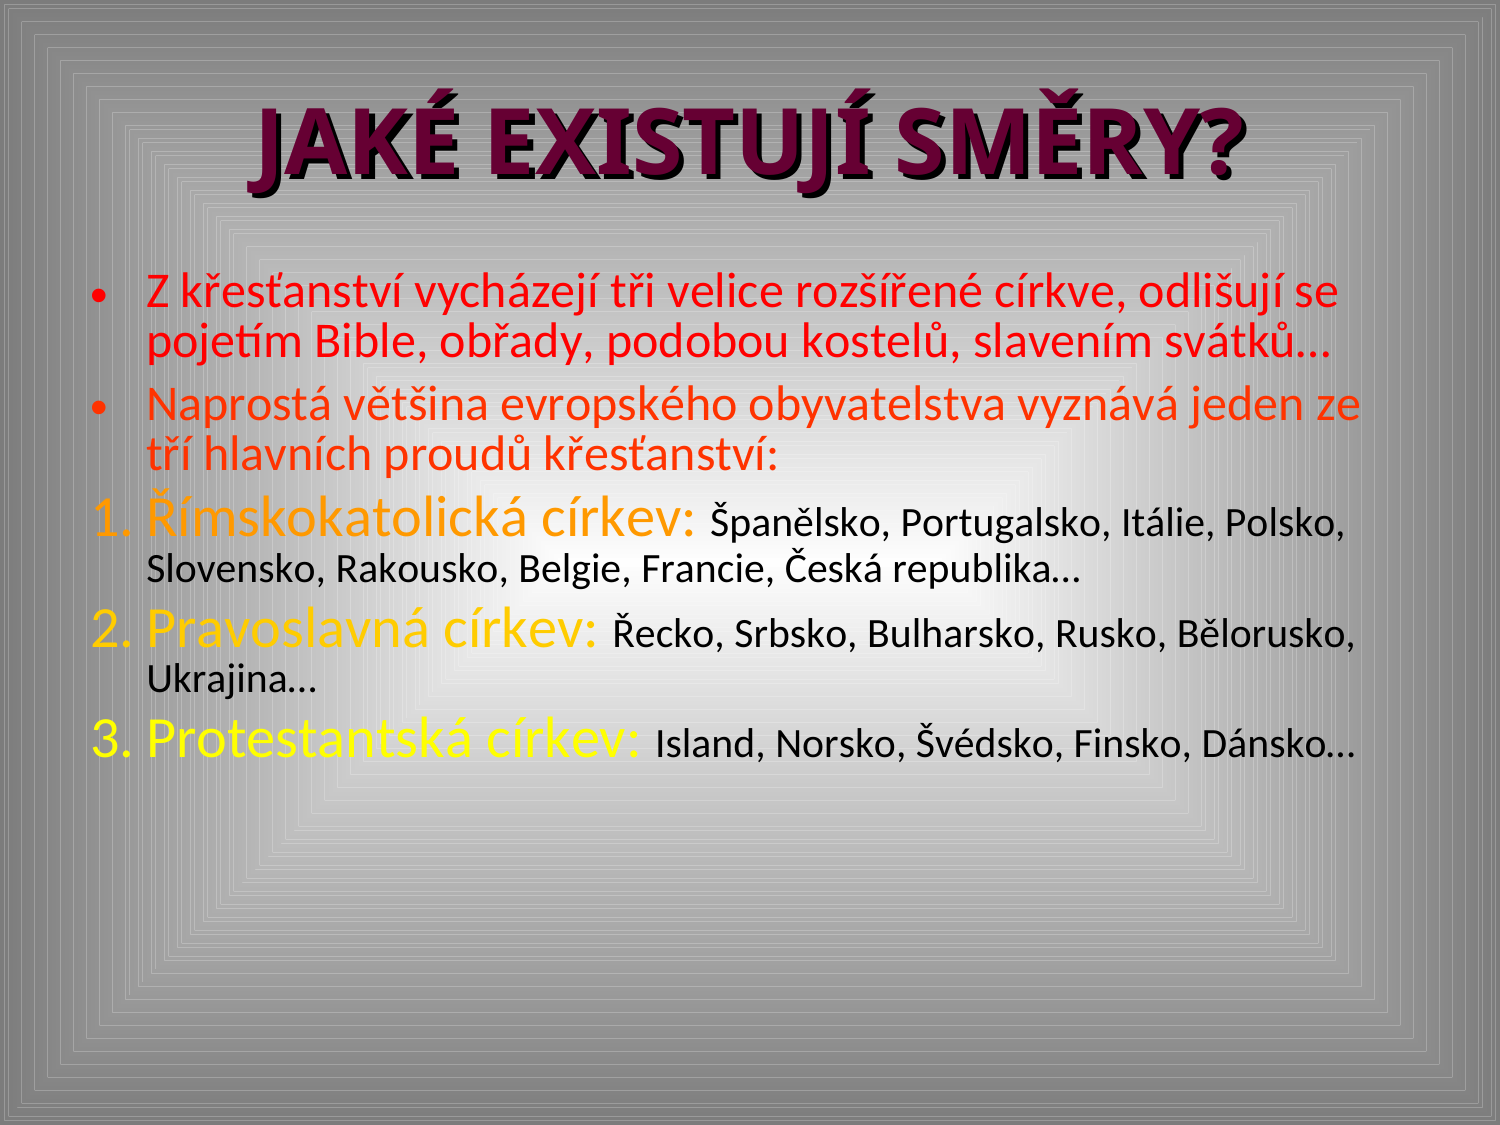

# JAKÉ EXISTUJÍ SMĚRY?
Z křesťanství vycházejí tři velice rozšířené církve, odlišují se pojetím Bible, obřady, podobou kostelů, slavením svátků…
Naprostá většina evropského obyvatelstva vyznává jeden ze tří hlavních proudů křesťanství:
Římskokatolická církev: Španělsko, Portugalsko, Itálie, Polsko, Slovensko, Rakousko, Belgie, Francie, Česká republika…
Pravoslavná církev: Řecko, Srbsko, Bulharsko, Rusko, Bělorusko, Ukrajina…
Protestantská církev: Island, Norsko, Švédsko, Finsko, Dánsko…